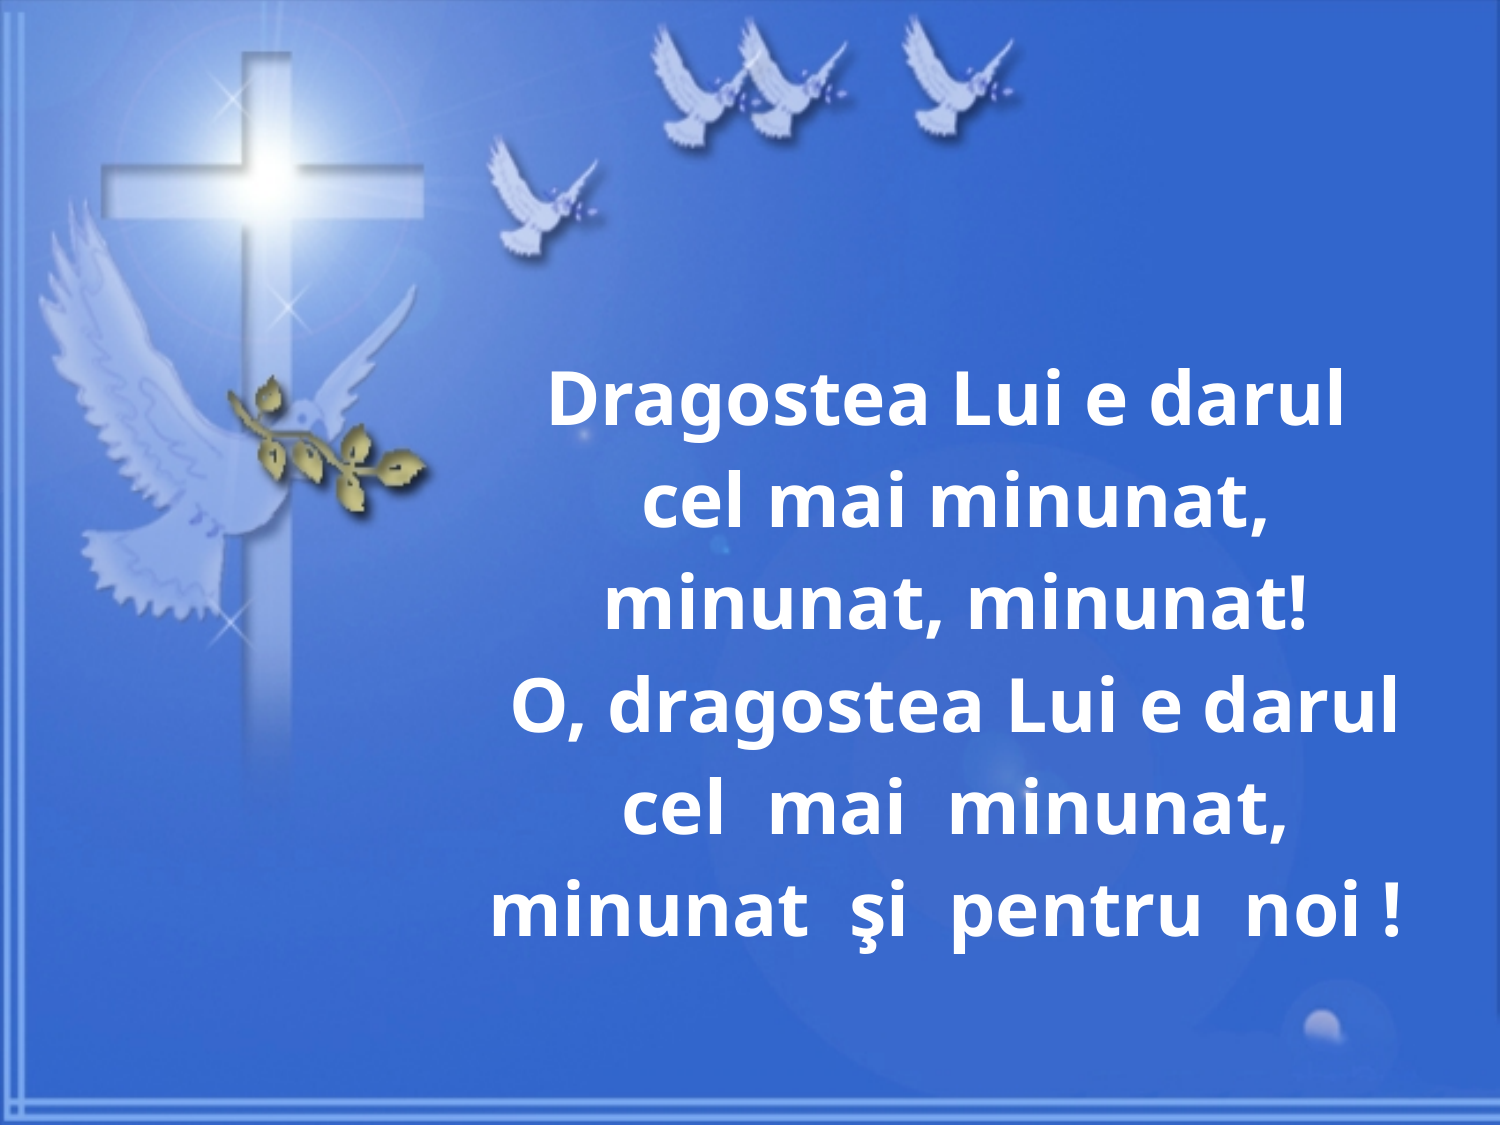

Dragostea Lui e darul
cel mai minunat,
minunat, minunat!
O, dragostea Lui e darul
cel mai minunat,
minunat şi pentru noi !